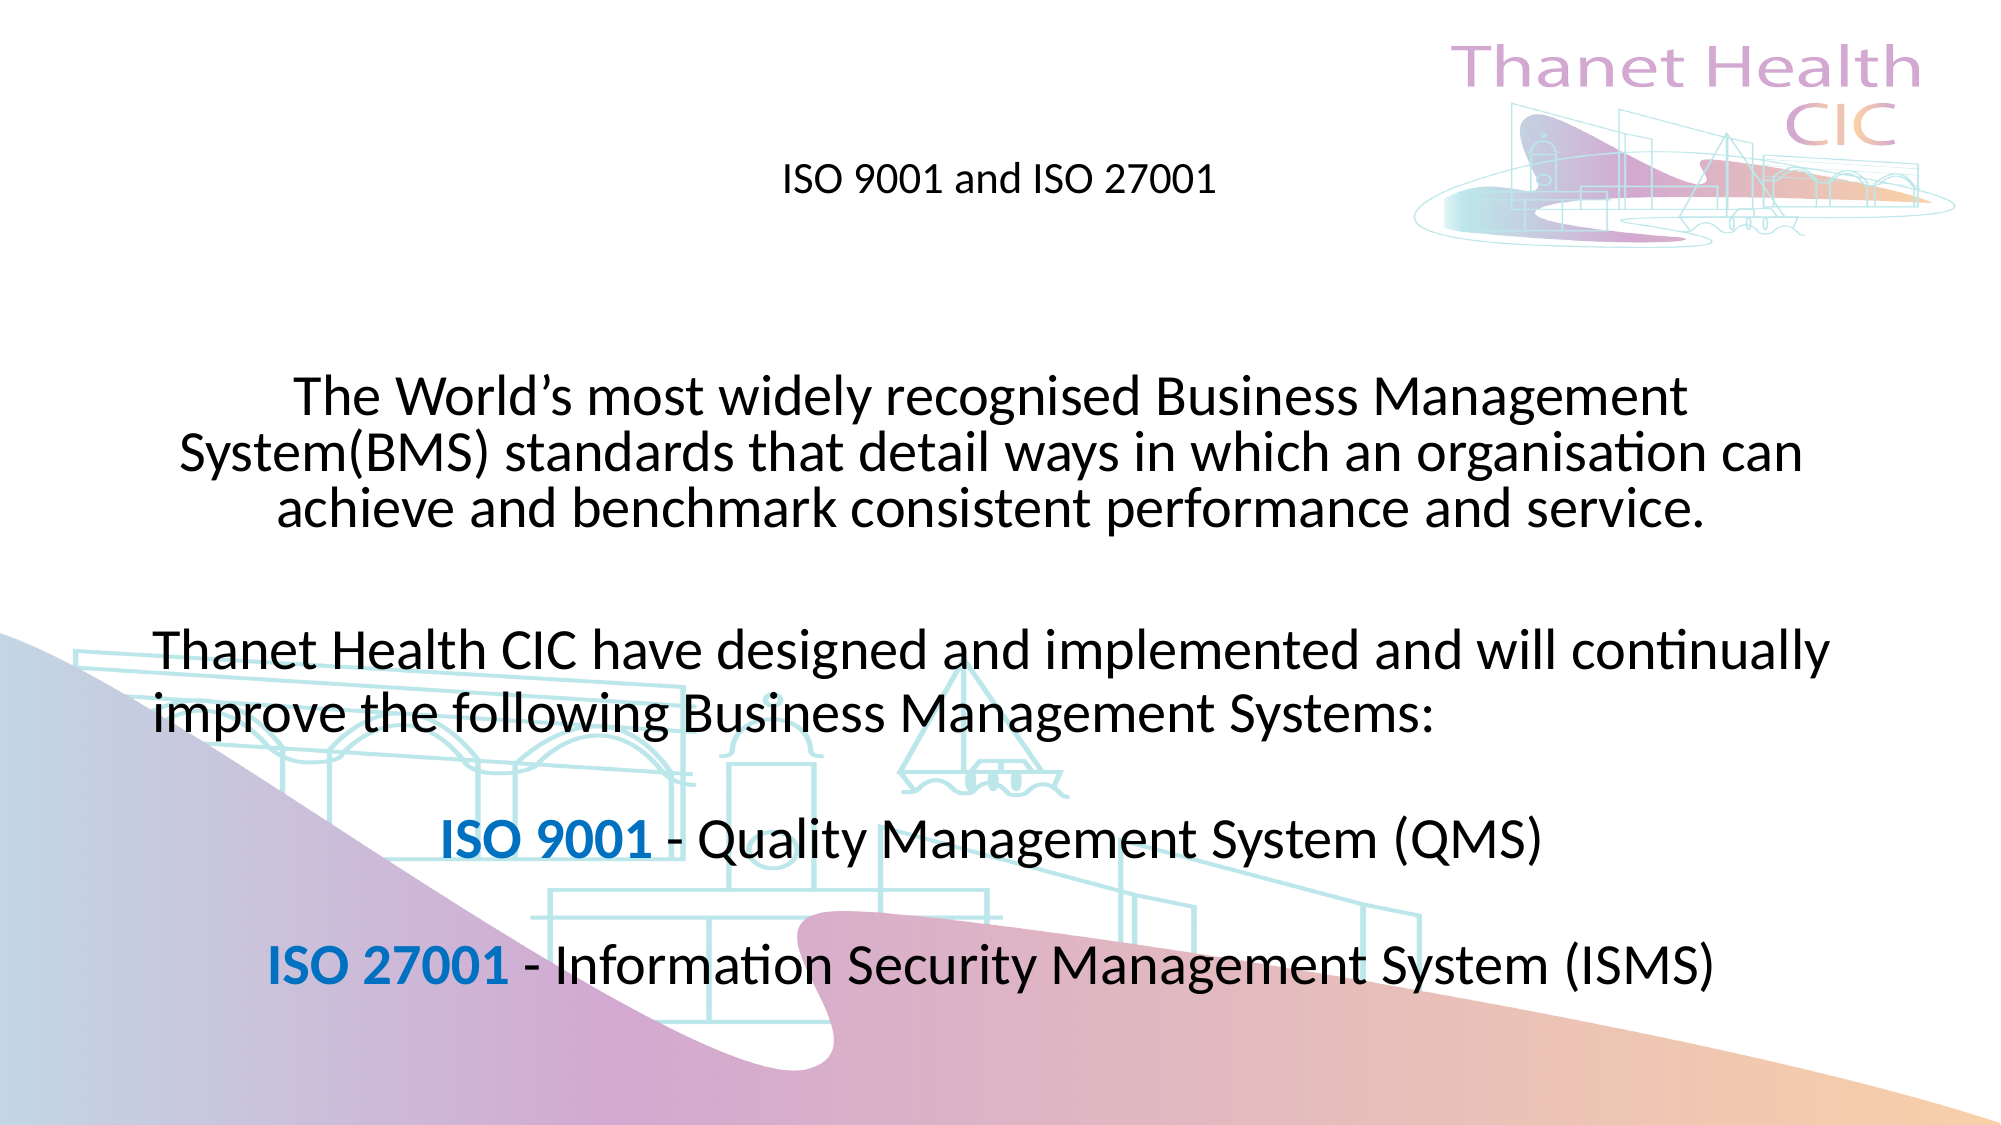

# ISO 9001 and ISO 27001
The World’s most widely recognised Business Management System(BMS) standards that detail ways in which an organisation can achieve and benchmark consistent performance and service.
Thanet Health CIC have designed and implemented and will continually improve the following Business Management Systems:
ISO 9001 - Quality Management System (QMS)
ISO 27001 - Information Security Management System (ISMS)